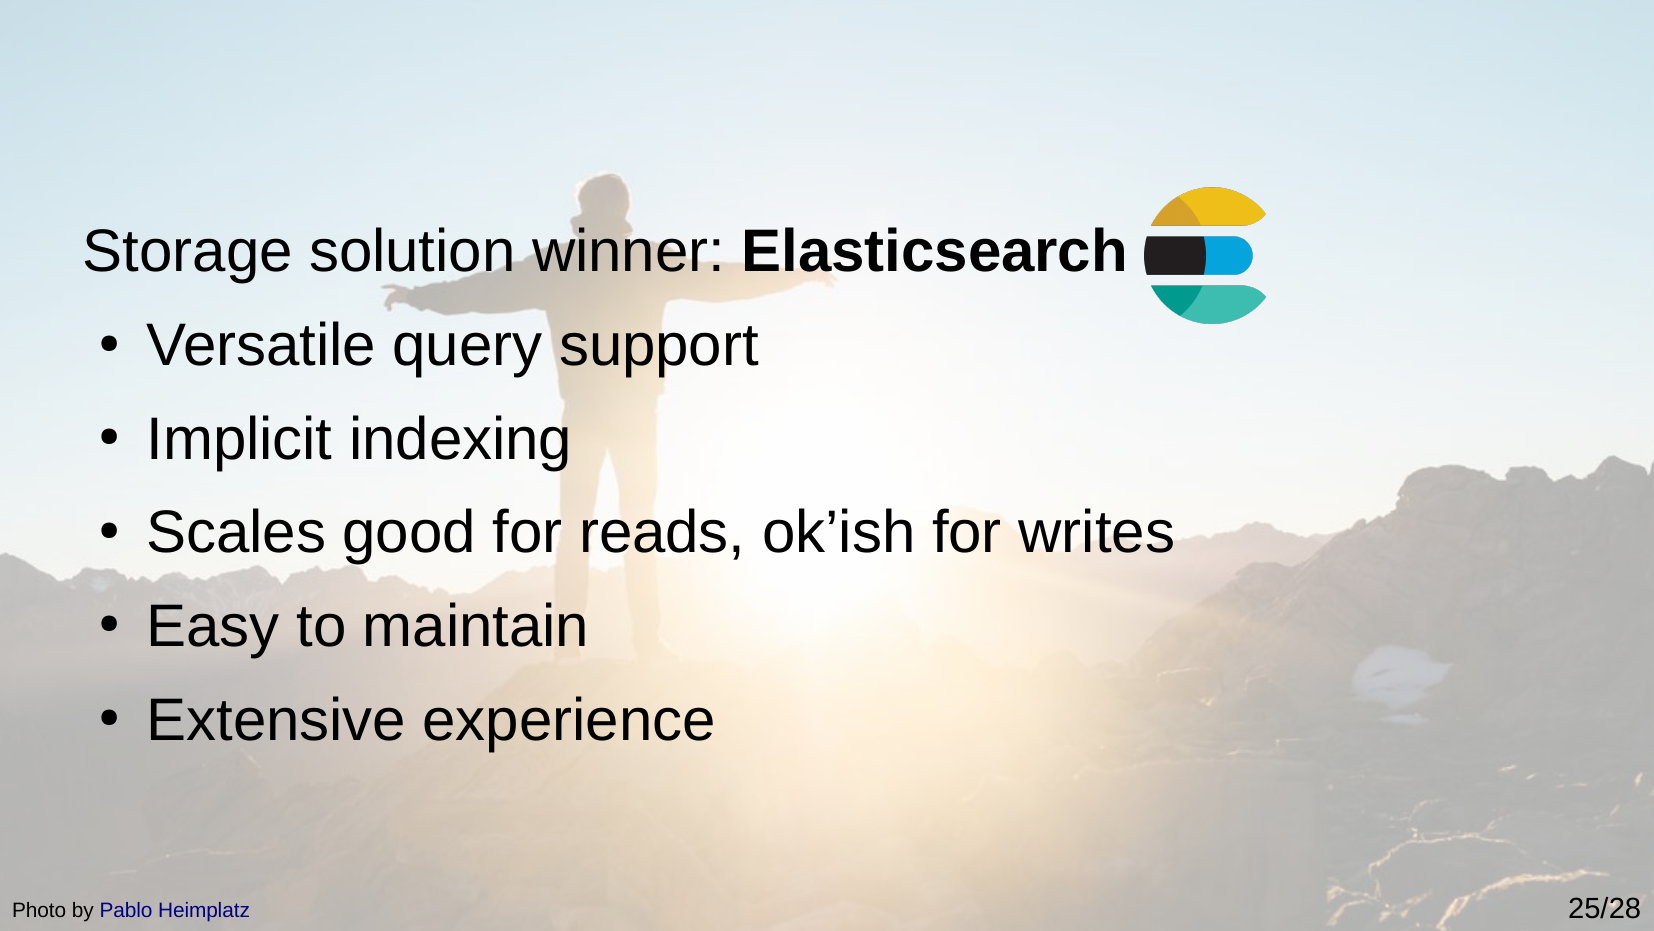

# Storage solution winner: Elasticsearch
Versatile query support
Implicit indexing
Scales good for reads, ok’ish for writes
Easy to maintain
Extensive experience
Photo by Pablo Heimplatz